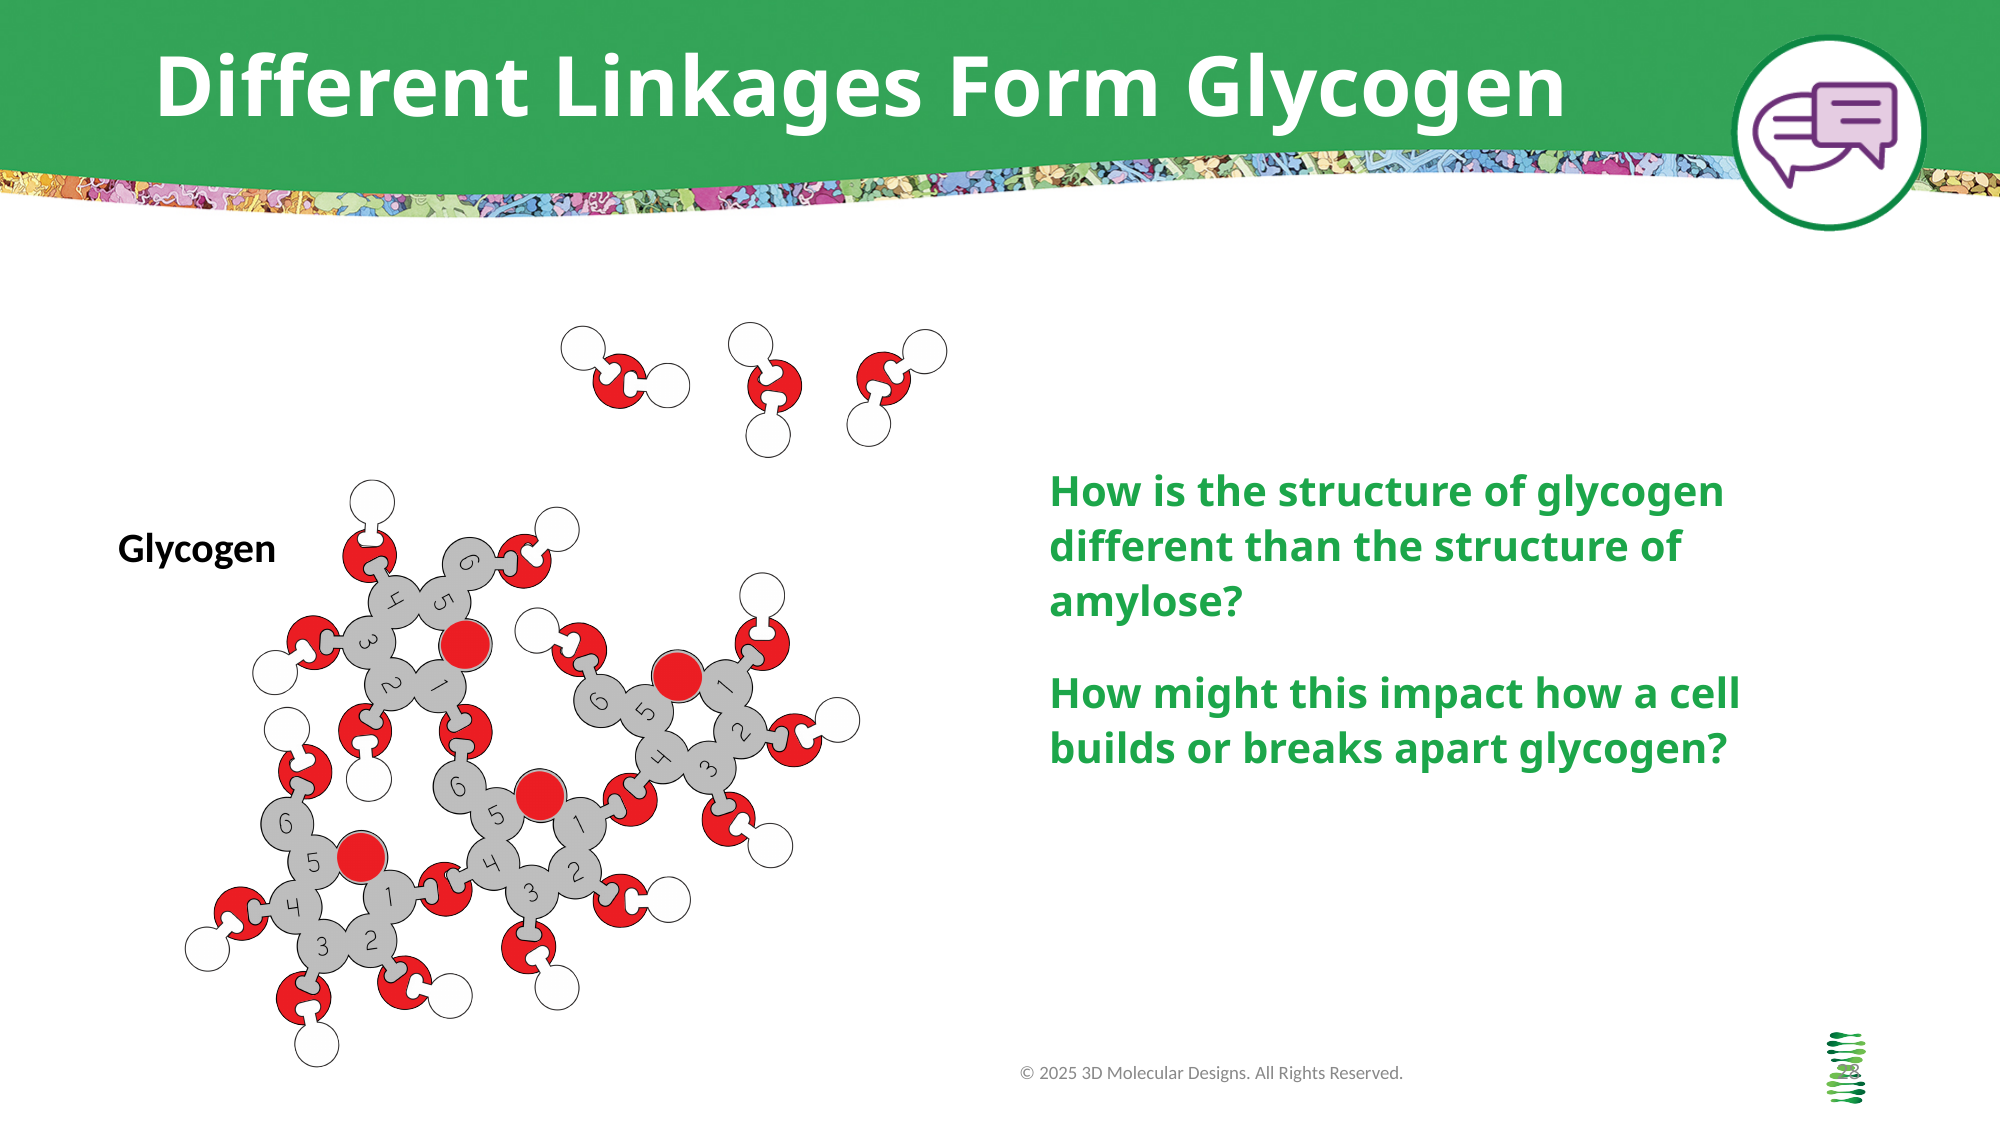

Different Linkages Form Glycogen
How is the structure of glycogen different than the structure of amylose?
How might this impact how a cell builds or breaks apart glycogen?
Glycogen